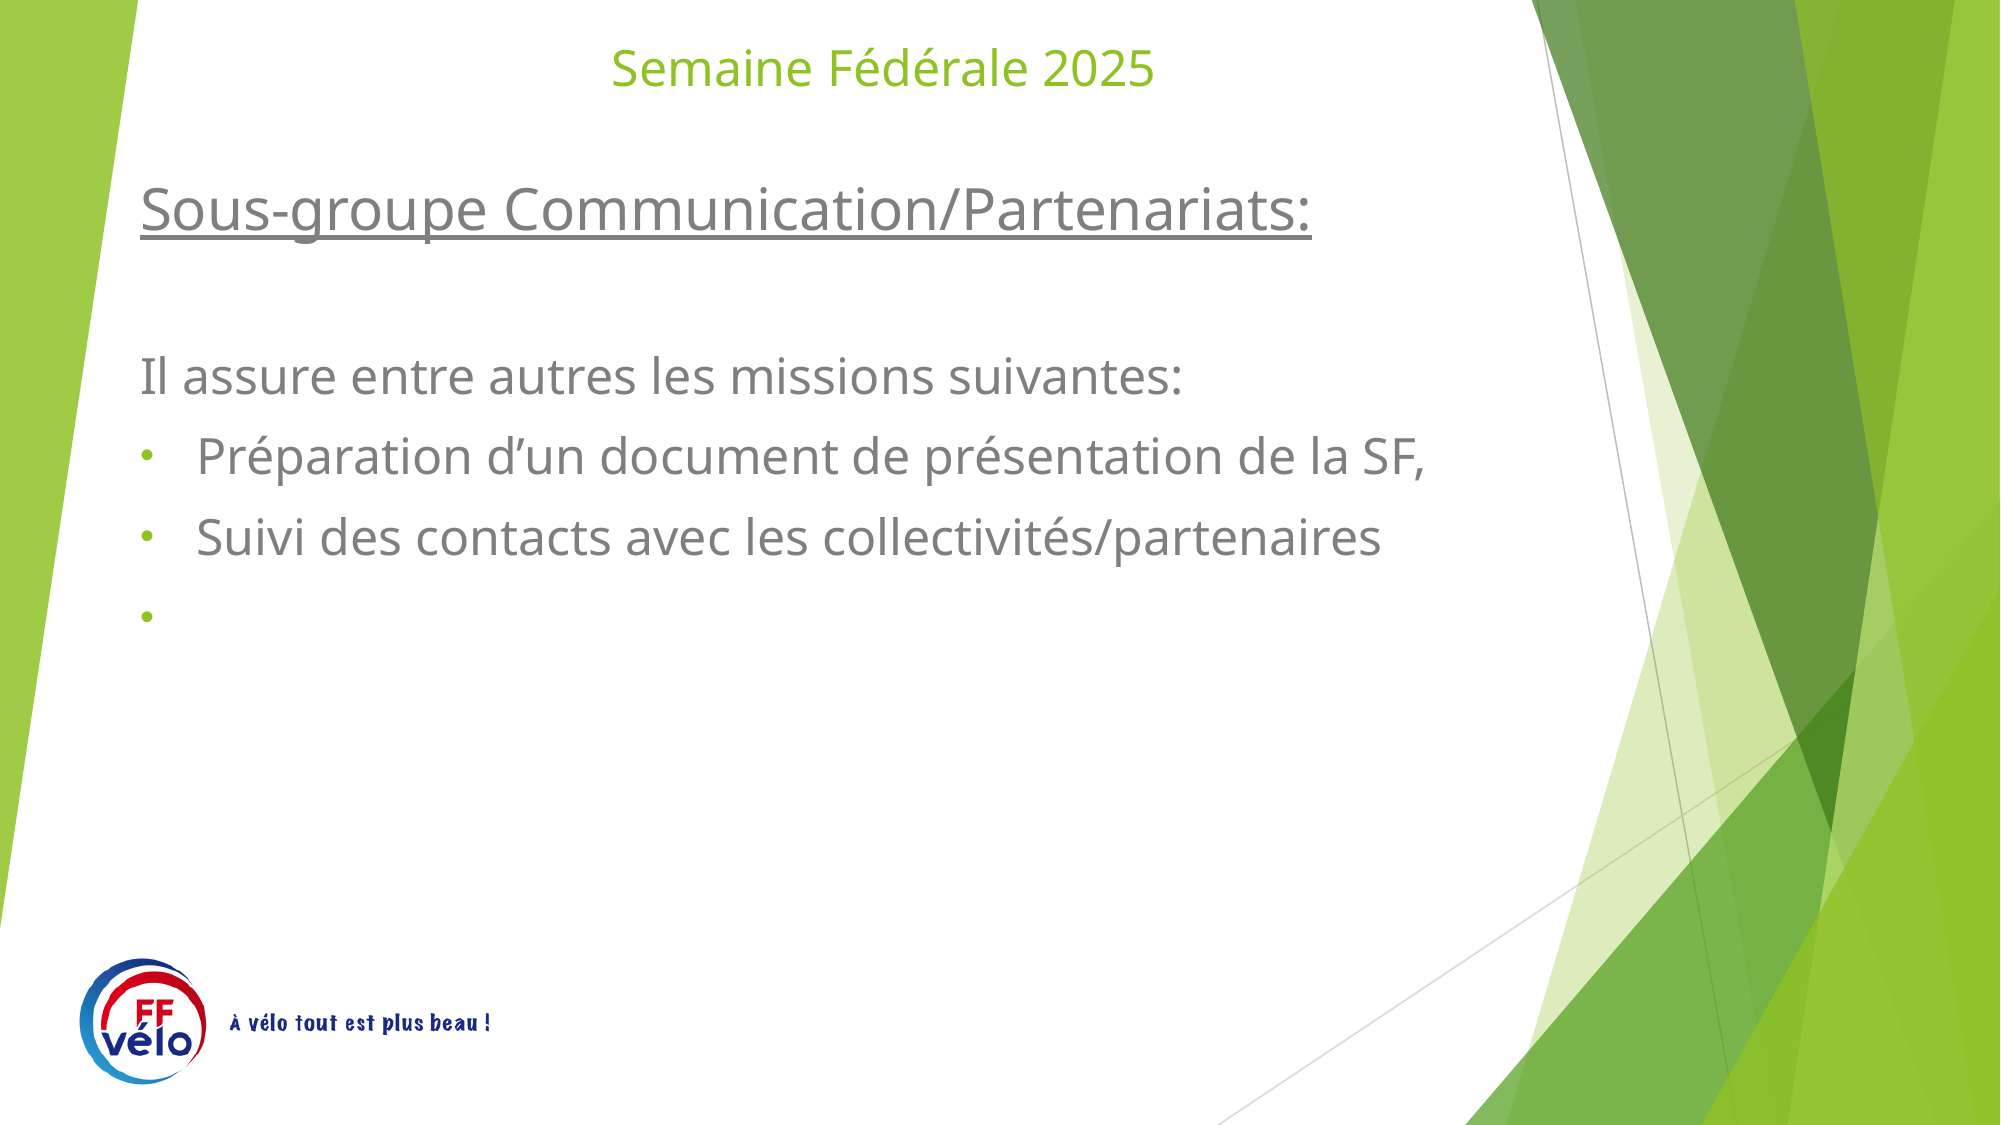

# Semaine Fédérale 2025
Sous-groupe Communication/Partenariats:
Il assure entre autres les missions suivantes:
Préparation d’un document de présentation de la SF,
Suivi des contacts avec les collectivités/partenaires